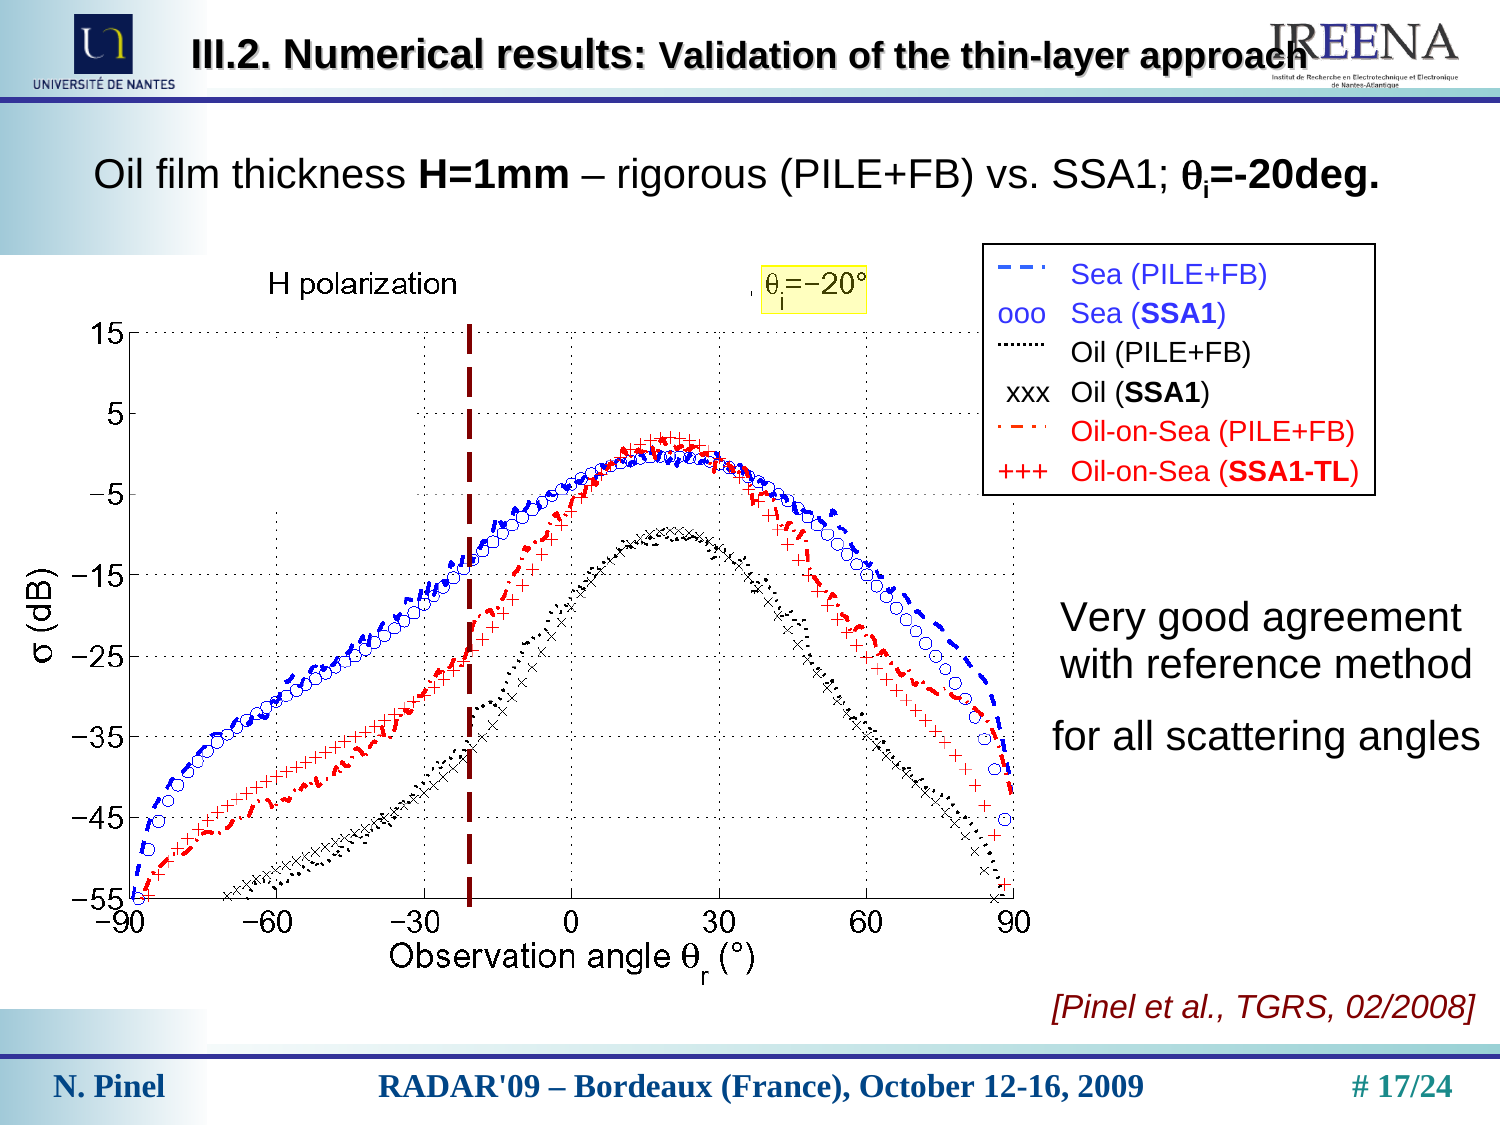

# III.2. Numerical results: Validation of the thin-layer approach
Oil film thickness H=1mm – rigorous (PILE+FB) vs. SSA1; i=-20deg.
 	Sea (PILE+FB)
ooo	Sea (SSA1)
 	Oil (PILE+FB)
 xxx 	Oil (SSA1)
 	Oil-on-Sea (PILE+FB)
+++ 	Oil-on-Sea (SSA1-TL)
Very good agreement
with reference method
for all scattering angles
[Pinel et al., TGRS, 02/2008]